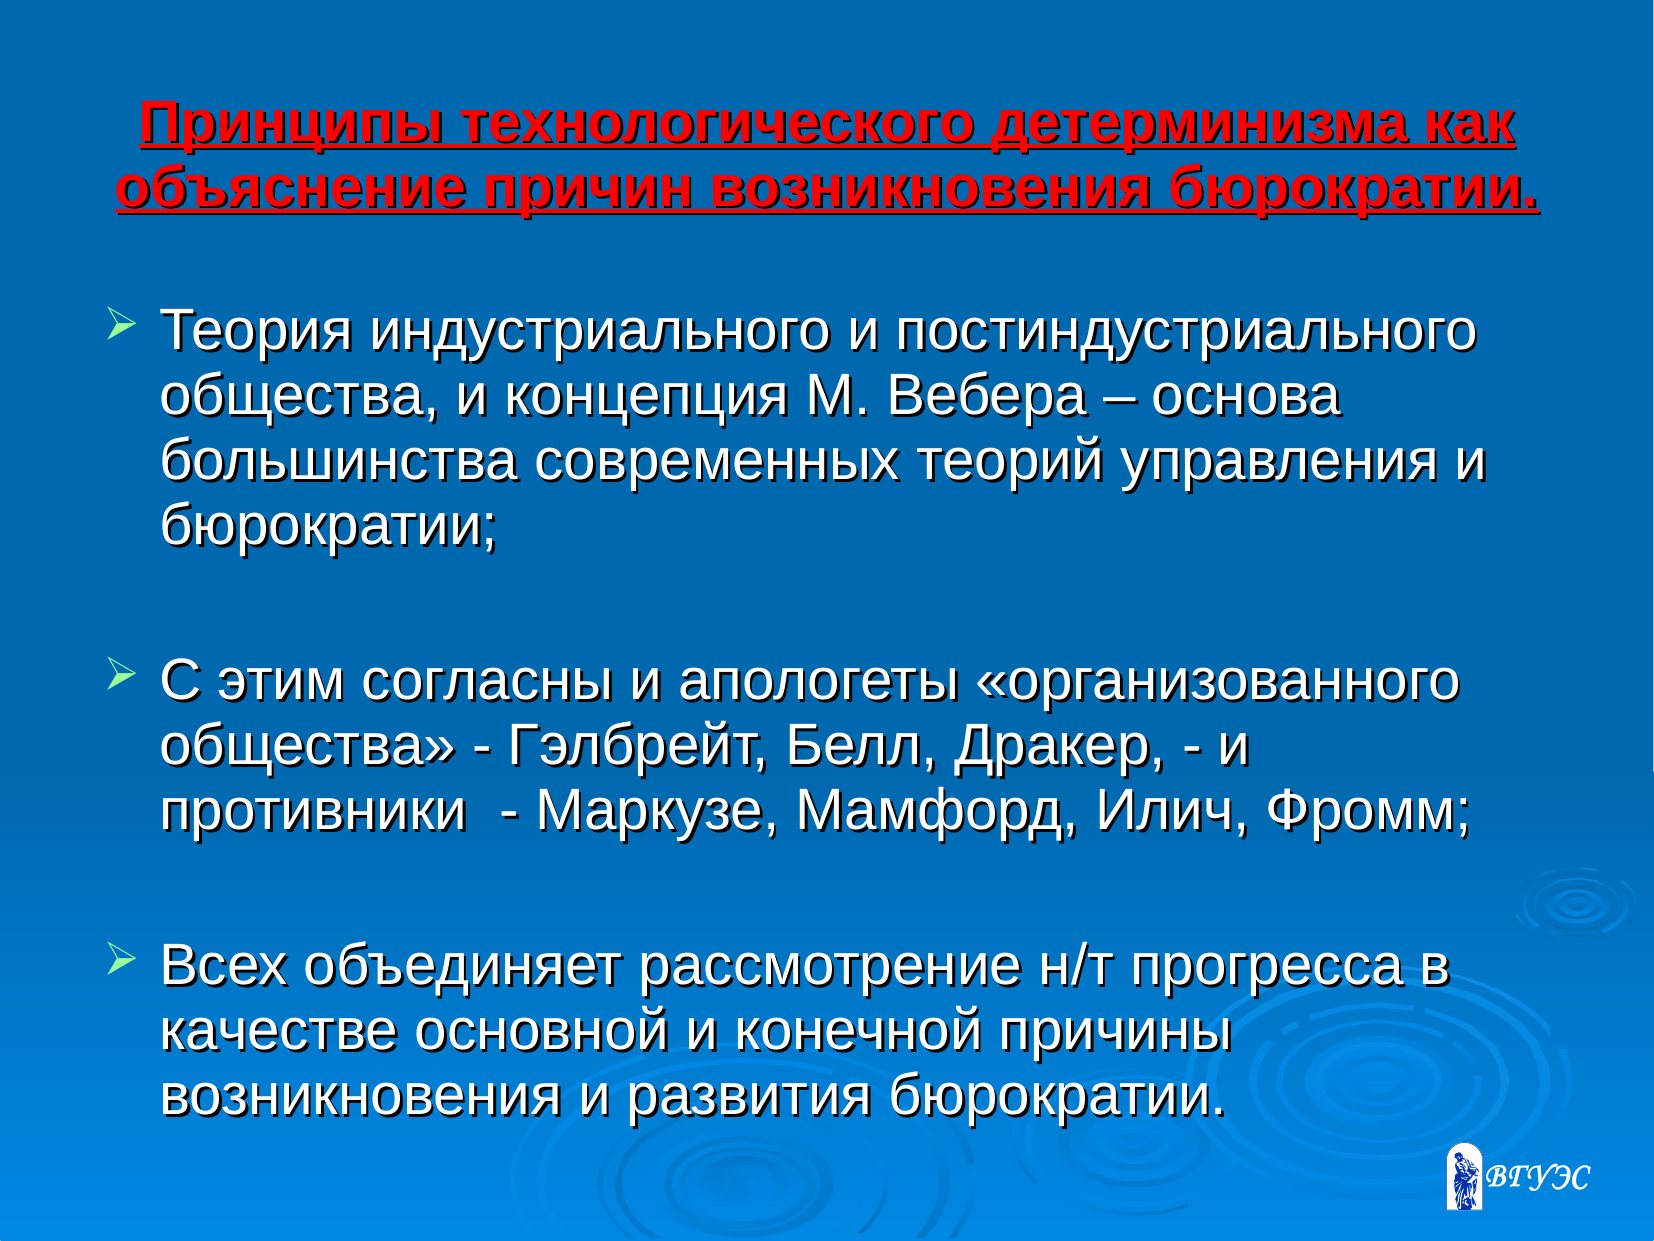

# Принципы технологического детерминизма как объяснение причин возникновения бюрократии.
Теория индустриального и постиндустриального общества, и концепция М. Вебера – основа большинства современных теорий управления и бюрократии;
С этим согласны и апологеты «организованного общества» - Гэлбрейт, Белл, Дракер, - и противники - Маркузе, Мамфорд, Илич, Фромм;
Всех объединяет рассмотрение н/т прогресса в качестве основной и конечной причины возникновения и развития бюрократии.